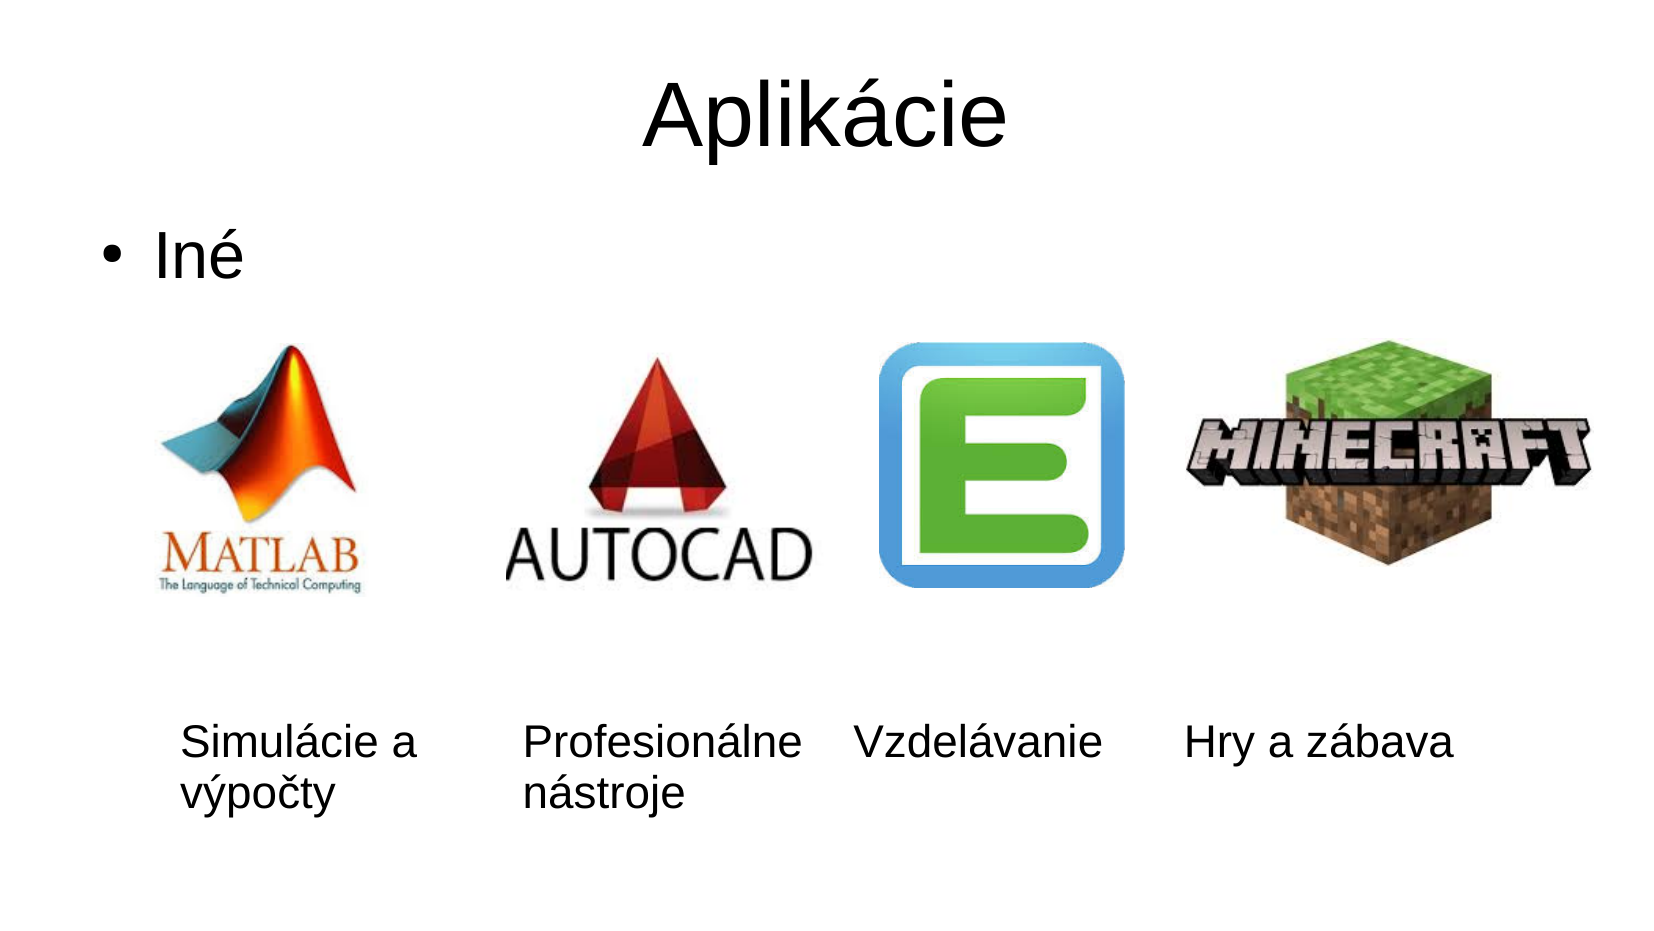

# Aplikácie
Iné
Simulácie a výpočty
Profesionálne nástroje
Vzdelávanie
Hry a zábava